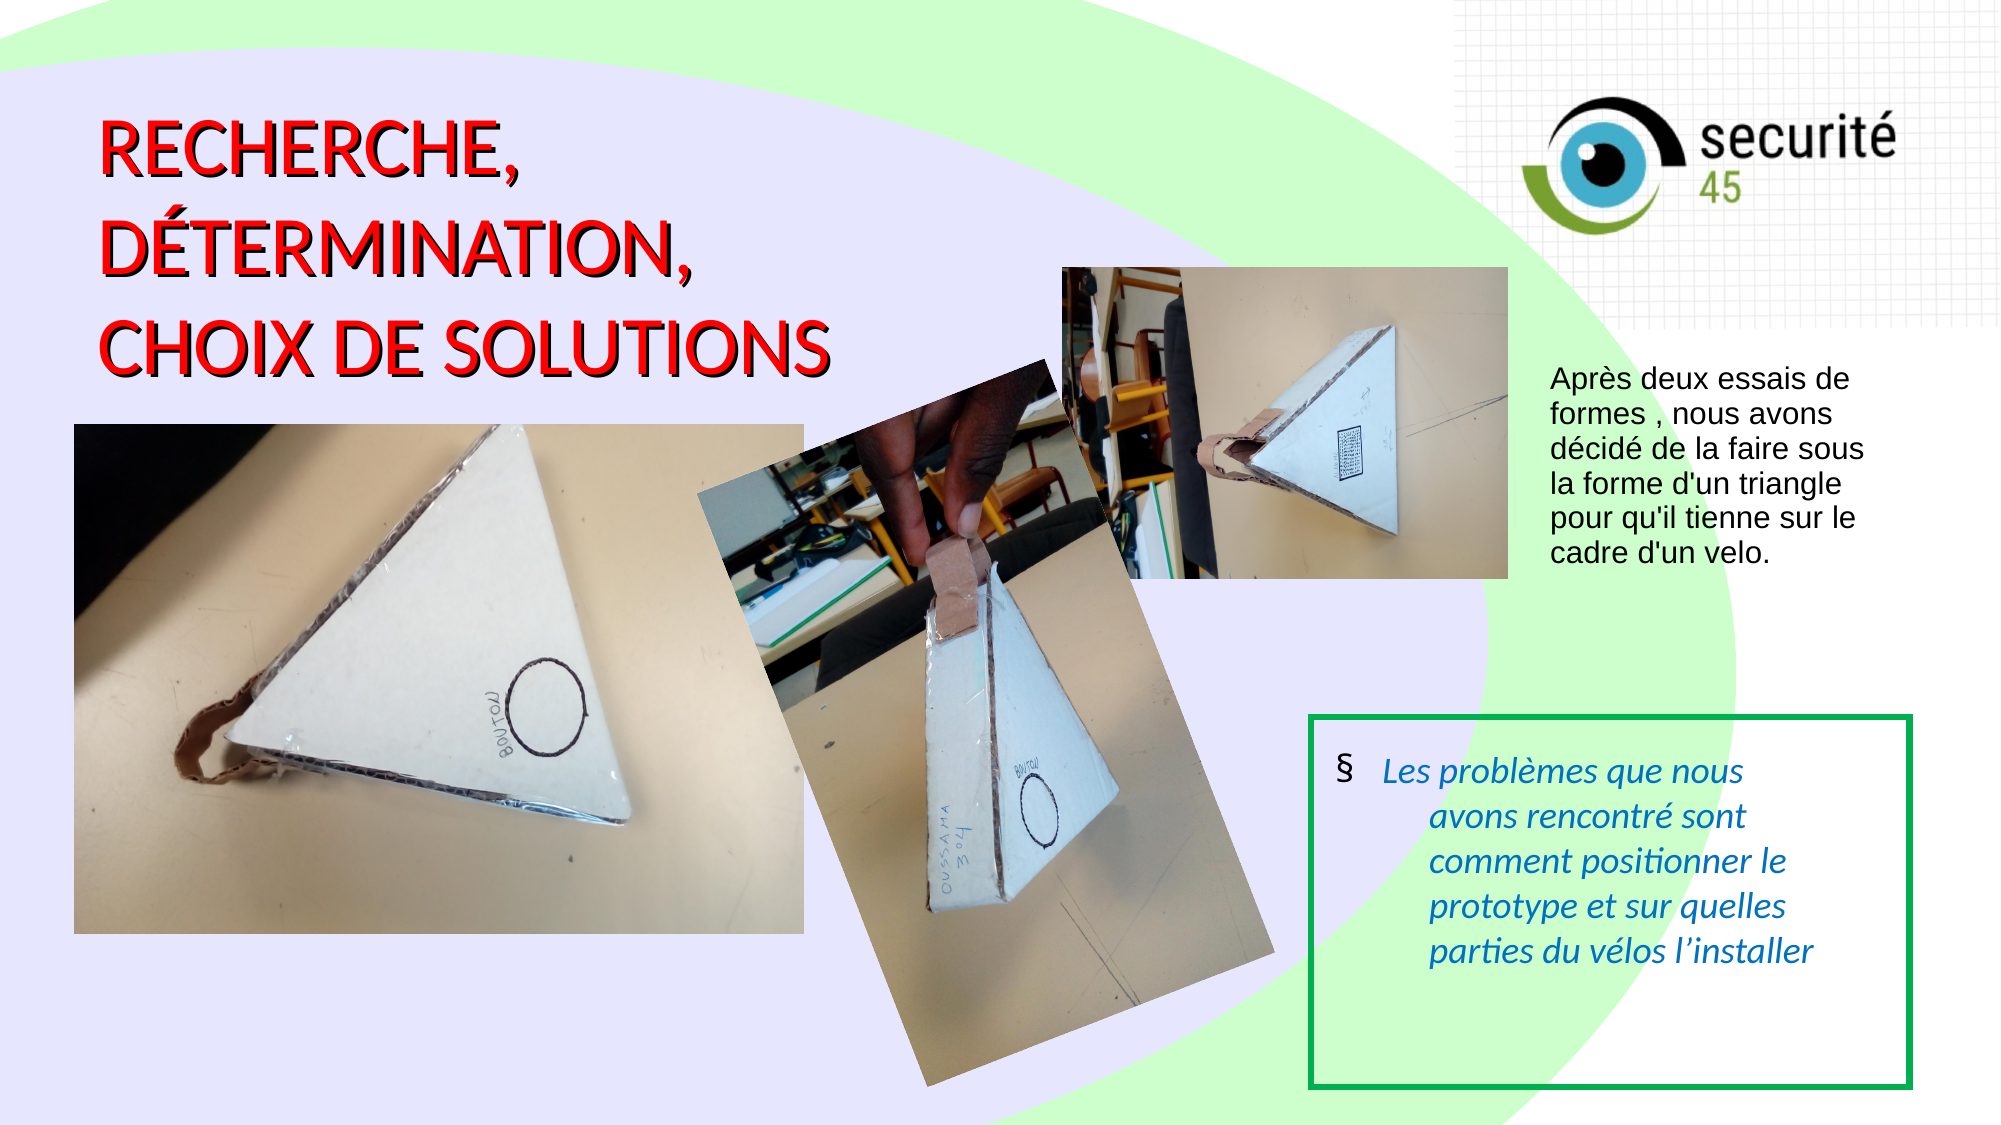

RECHERCHE,
DÉTERMINATION,
CHOIX DE SOLUTIONS
Après deux essais de formes , nous avons décidé de la faire sous la forme d'un triangle pour qu'il tienne sur le cadre d'un velo.
Photos prototype
Les problèmes que nous avons rencontré sont comment positionner le prototype et sur quelles parties du vélos l’installer